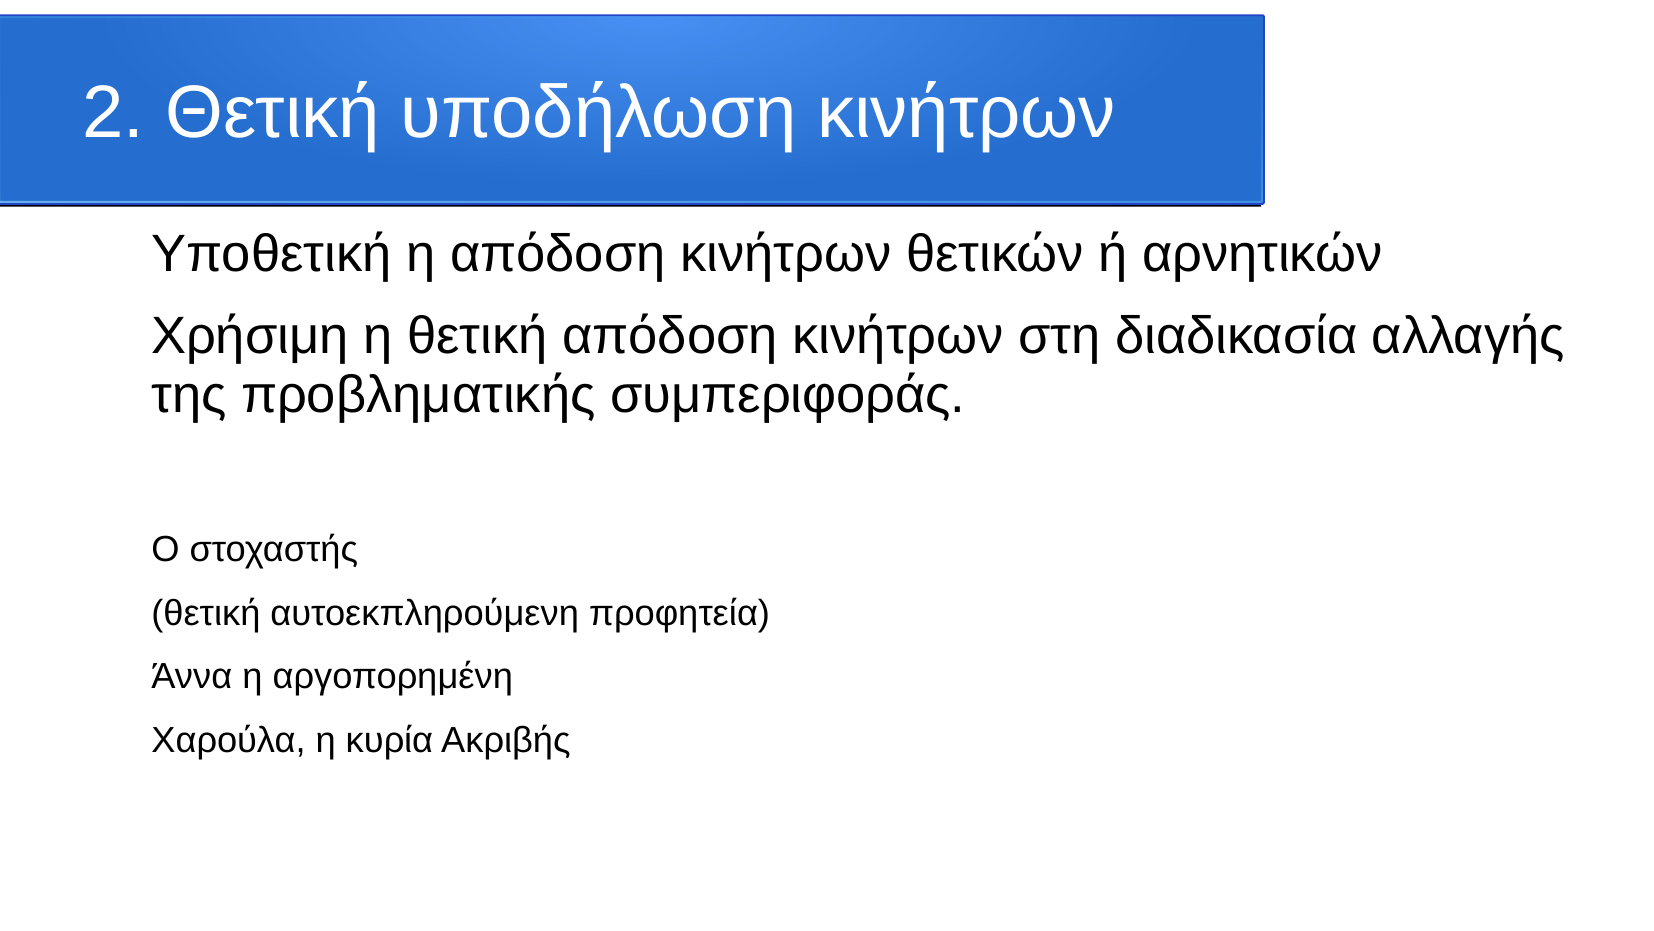

# 2. Θετική υποδήλωση κινήτρων
Υποθετική η απόδοση κινήτρων θετικών ή αρνητικών
Χρήσιμη η θετική απόδοση κινήτρων στη διαδικασία αλλαγής της προβληματικής συμπεριφοράς.
Ο στοχαστής
(θετική αυτοεκπληρούμενη προφητεία)
Άννα η αργοπορημένη
Χαρούλα, η κυρία Ακριβής